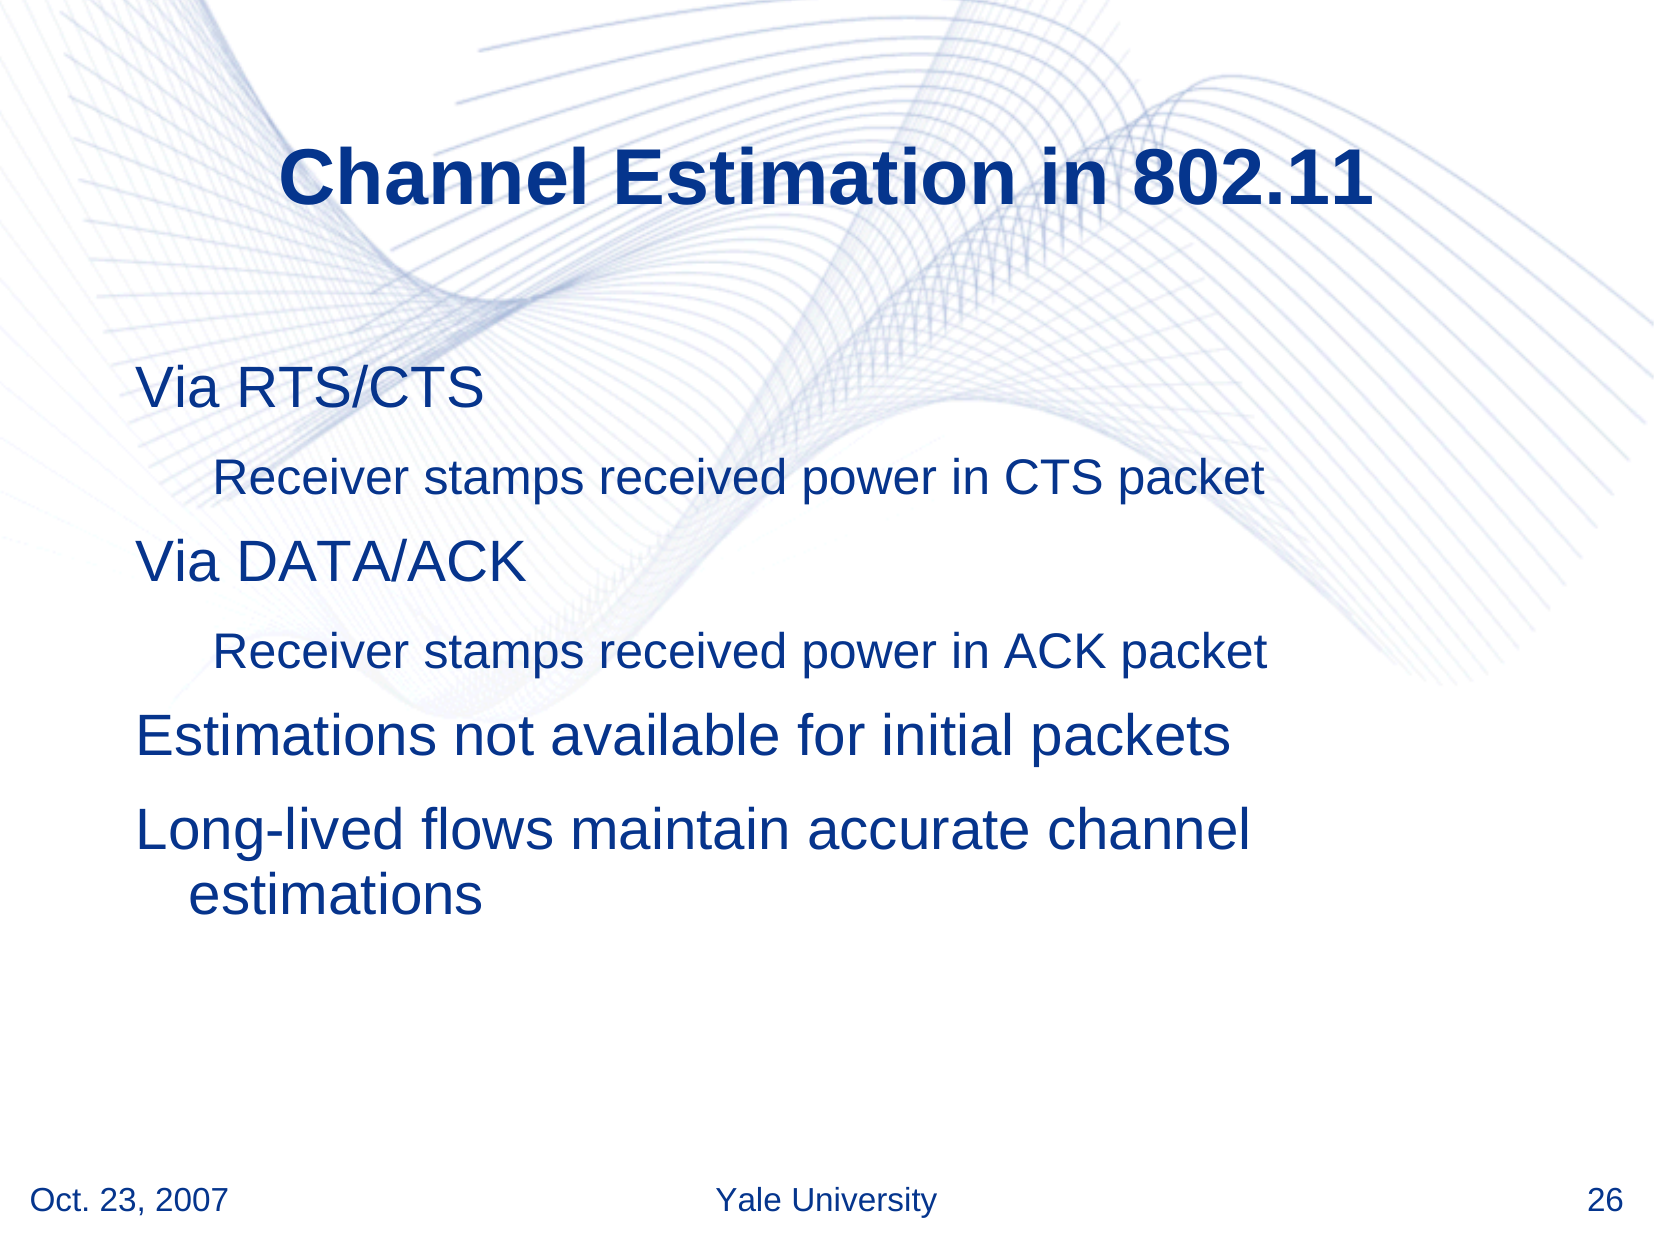

# Channel Estimation in 802.11
Via RTS/CTS
Receiver stamps received power in CTS packet
Via DATA/ACK
Receiver stamps received power in ACK packet
Estimations not available for initial packets
Long-lived flows maintain accurate channel estimations
Oct. 23, 2007
Yale University
26